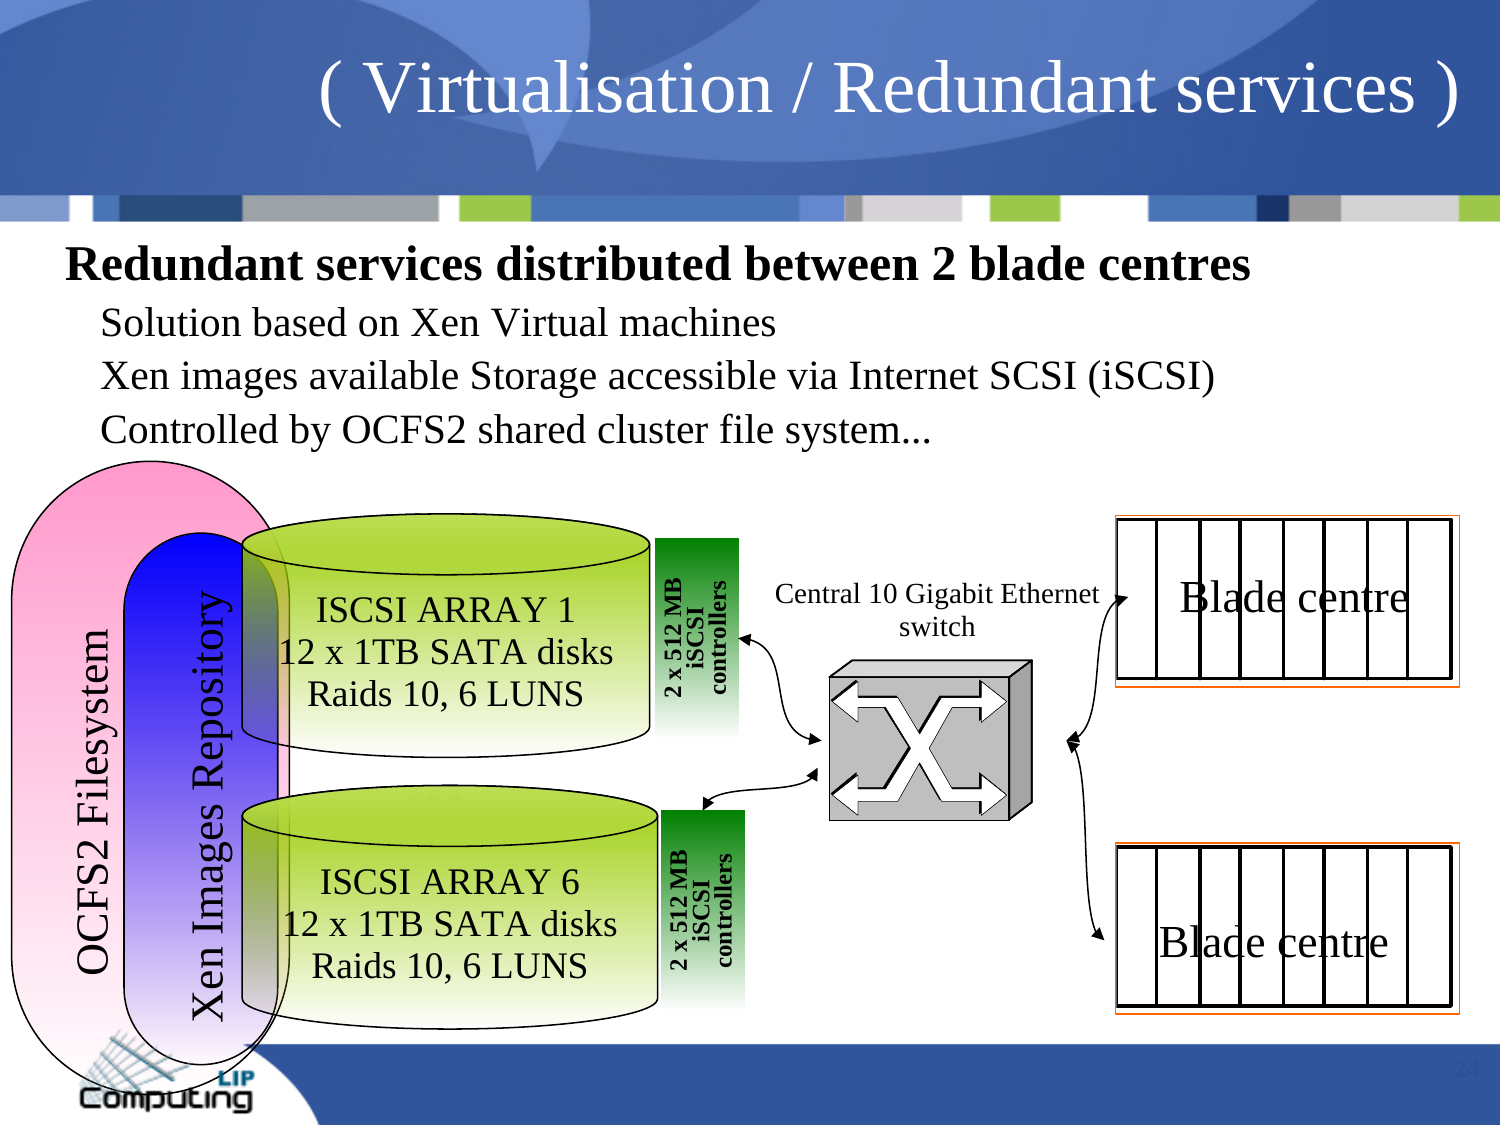

( Virtualisation / Redundant services )
# Redundant services distributed between 2 blade centres
Solution based on Xen Virtual machines
Xen images available Storage accessible via Internet SCSI (iSCSI)
Controlled by OCFS2 shared cluster file system...
ISCSI ARRAY 1
12 x 1TB SATA disks
Raids 10, 6 LUNS
Blade centre
Central 10 Gigabit Ethernet switch
2 x 512 MB iSCSI controllers
...
OCFS2 Filesystem
Xen Images Repository
ISCSI ARRAY 6
12 x 1TB SATA disks
Raids 10, 6 LUNS
2 x 512 MB iSCSI controllers
Blade centre